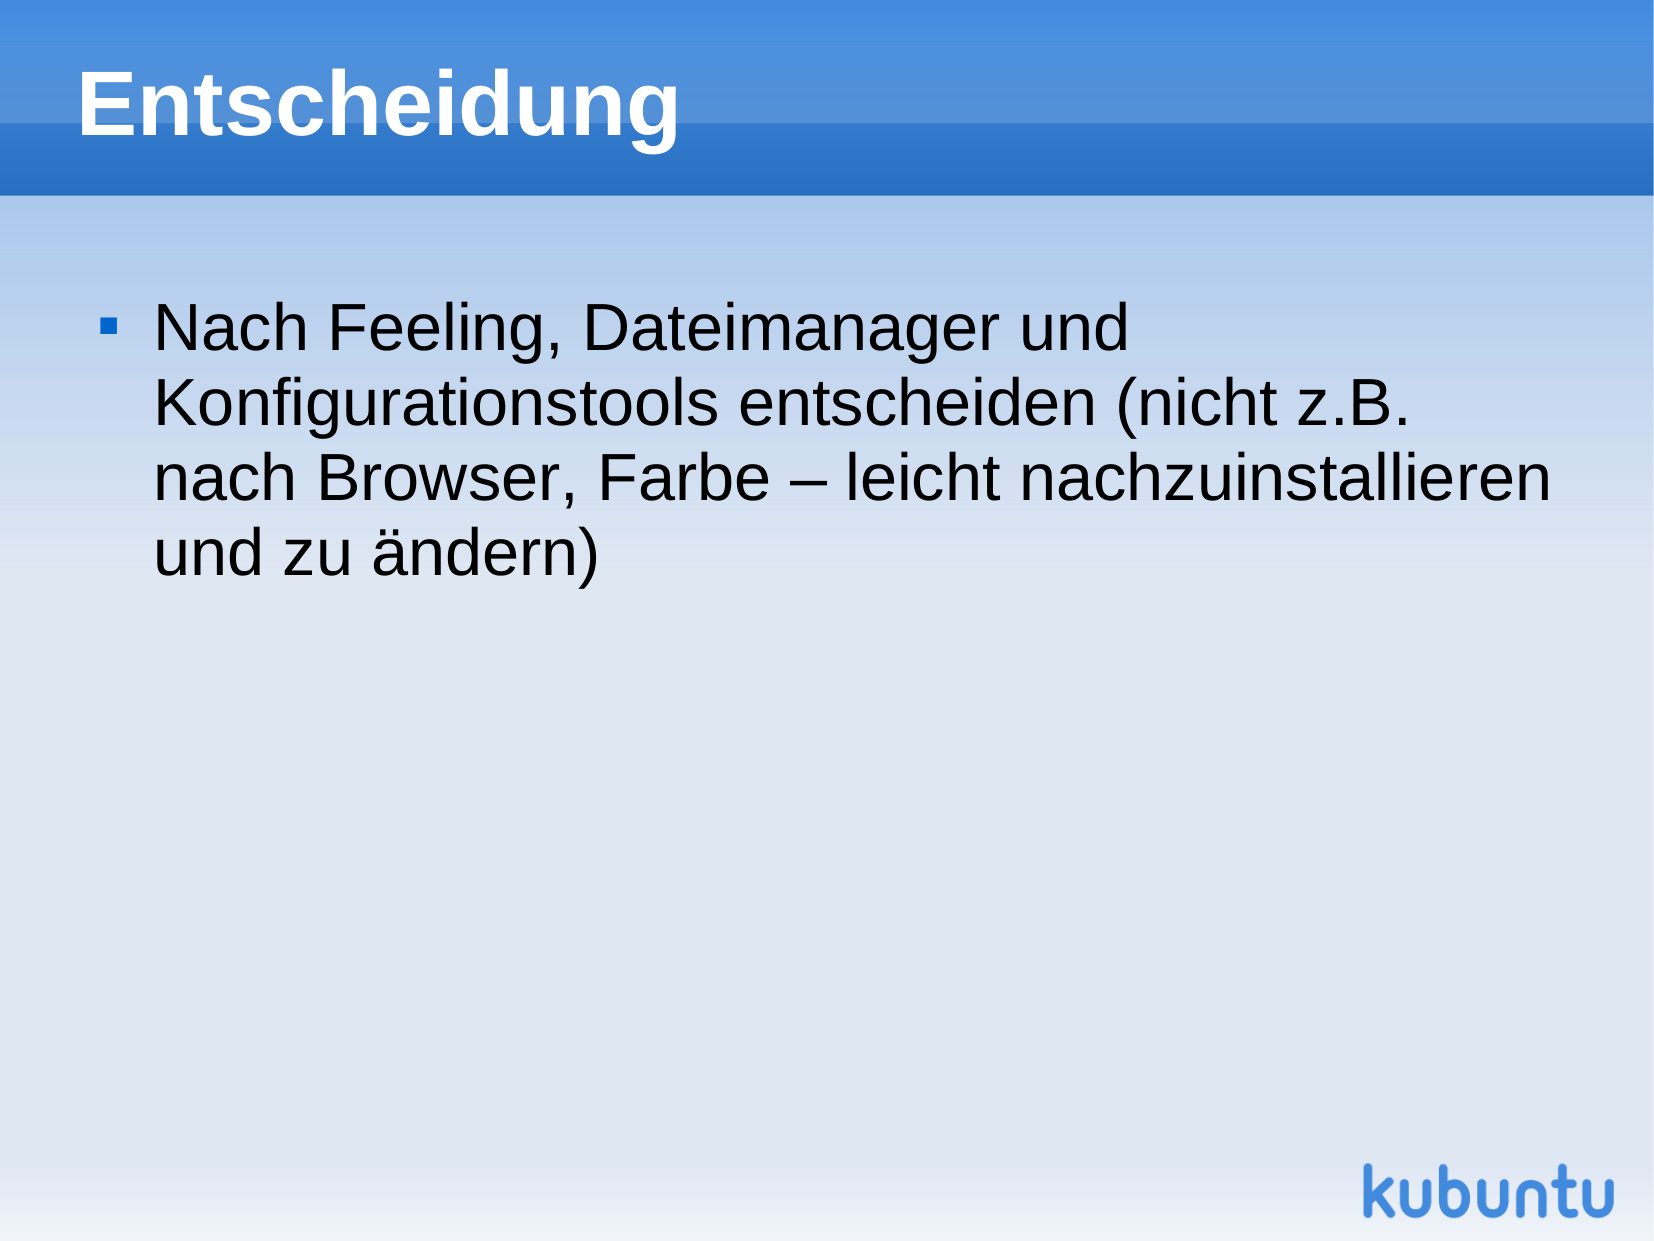

# Entscheidung
Nach Feeling, Dateimanager und Konfigurationstools entscheiden (nicht z.B. nach Browser, Farbe – leicht nachzuinstallieren und zu ändern)